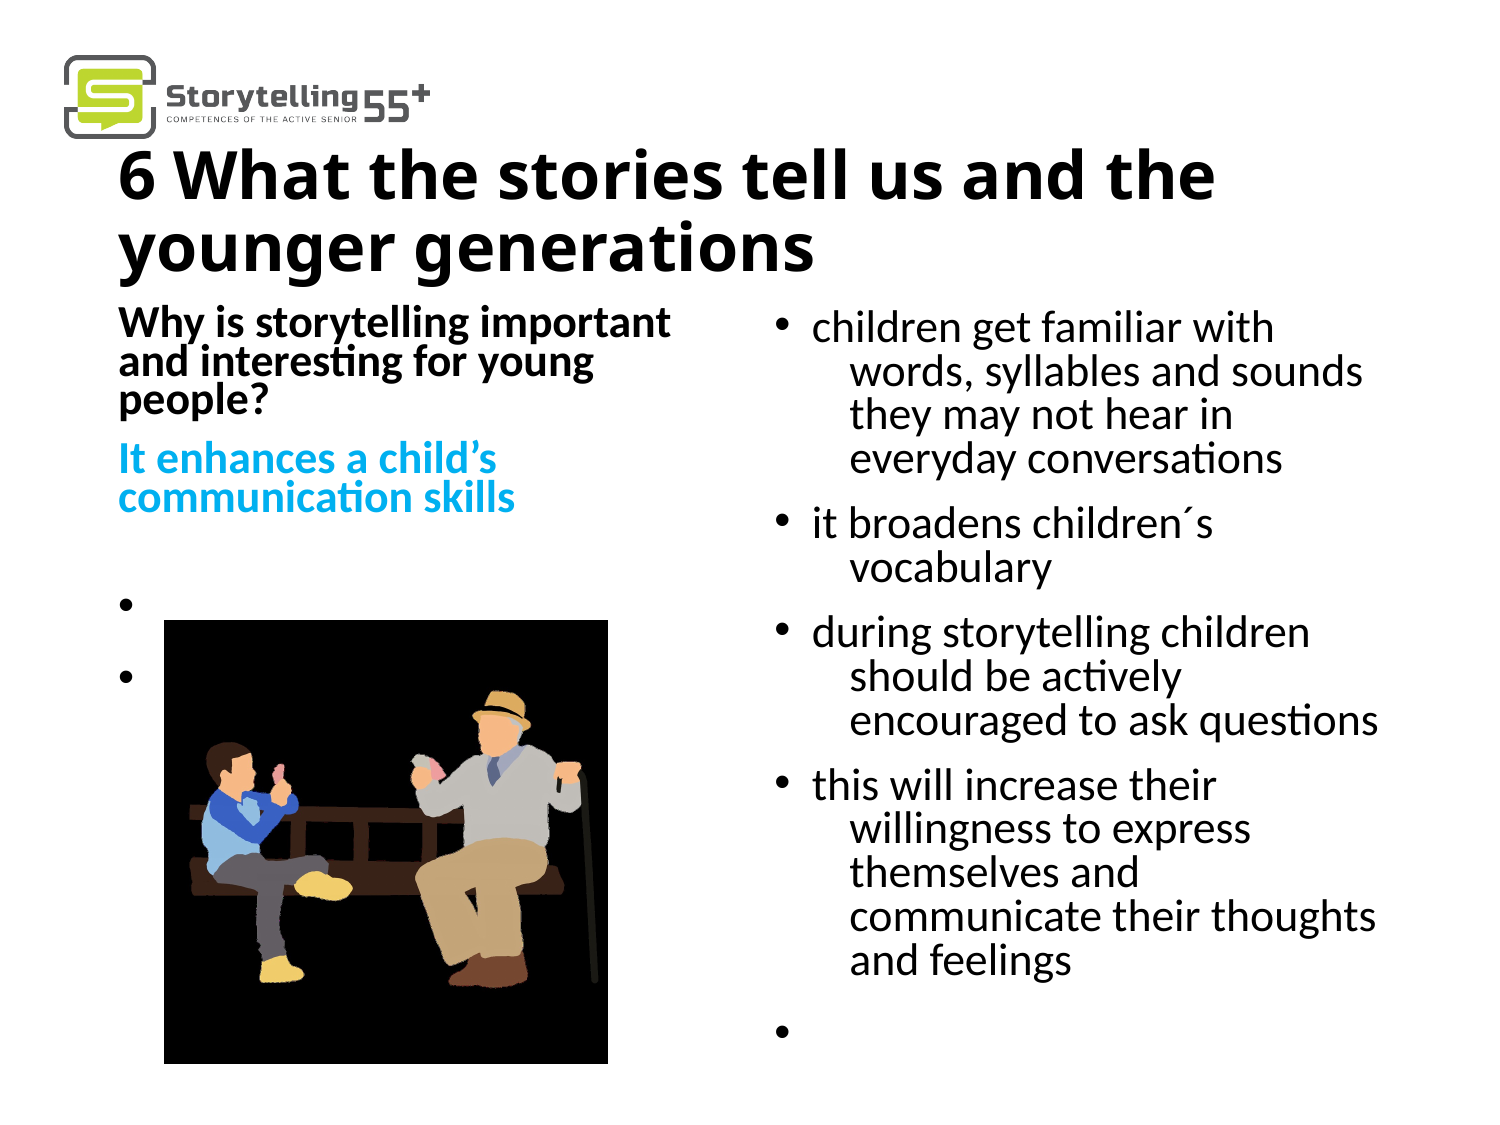

# 6 What the stories tell us and the younger generations
Why is storytelling important and interesting for young people?
It enhances a child’s communication skills
children get familiar with words, syllables and sounds they may not hear in everyday conversations
it broadens children´s vocabulary
during storytelling children should be actively encouraged to ask questions
this will increase their willingness to express themselves and communicate their thoughts and feelings